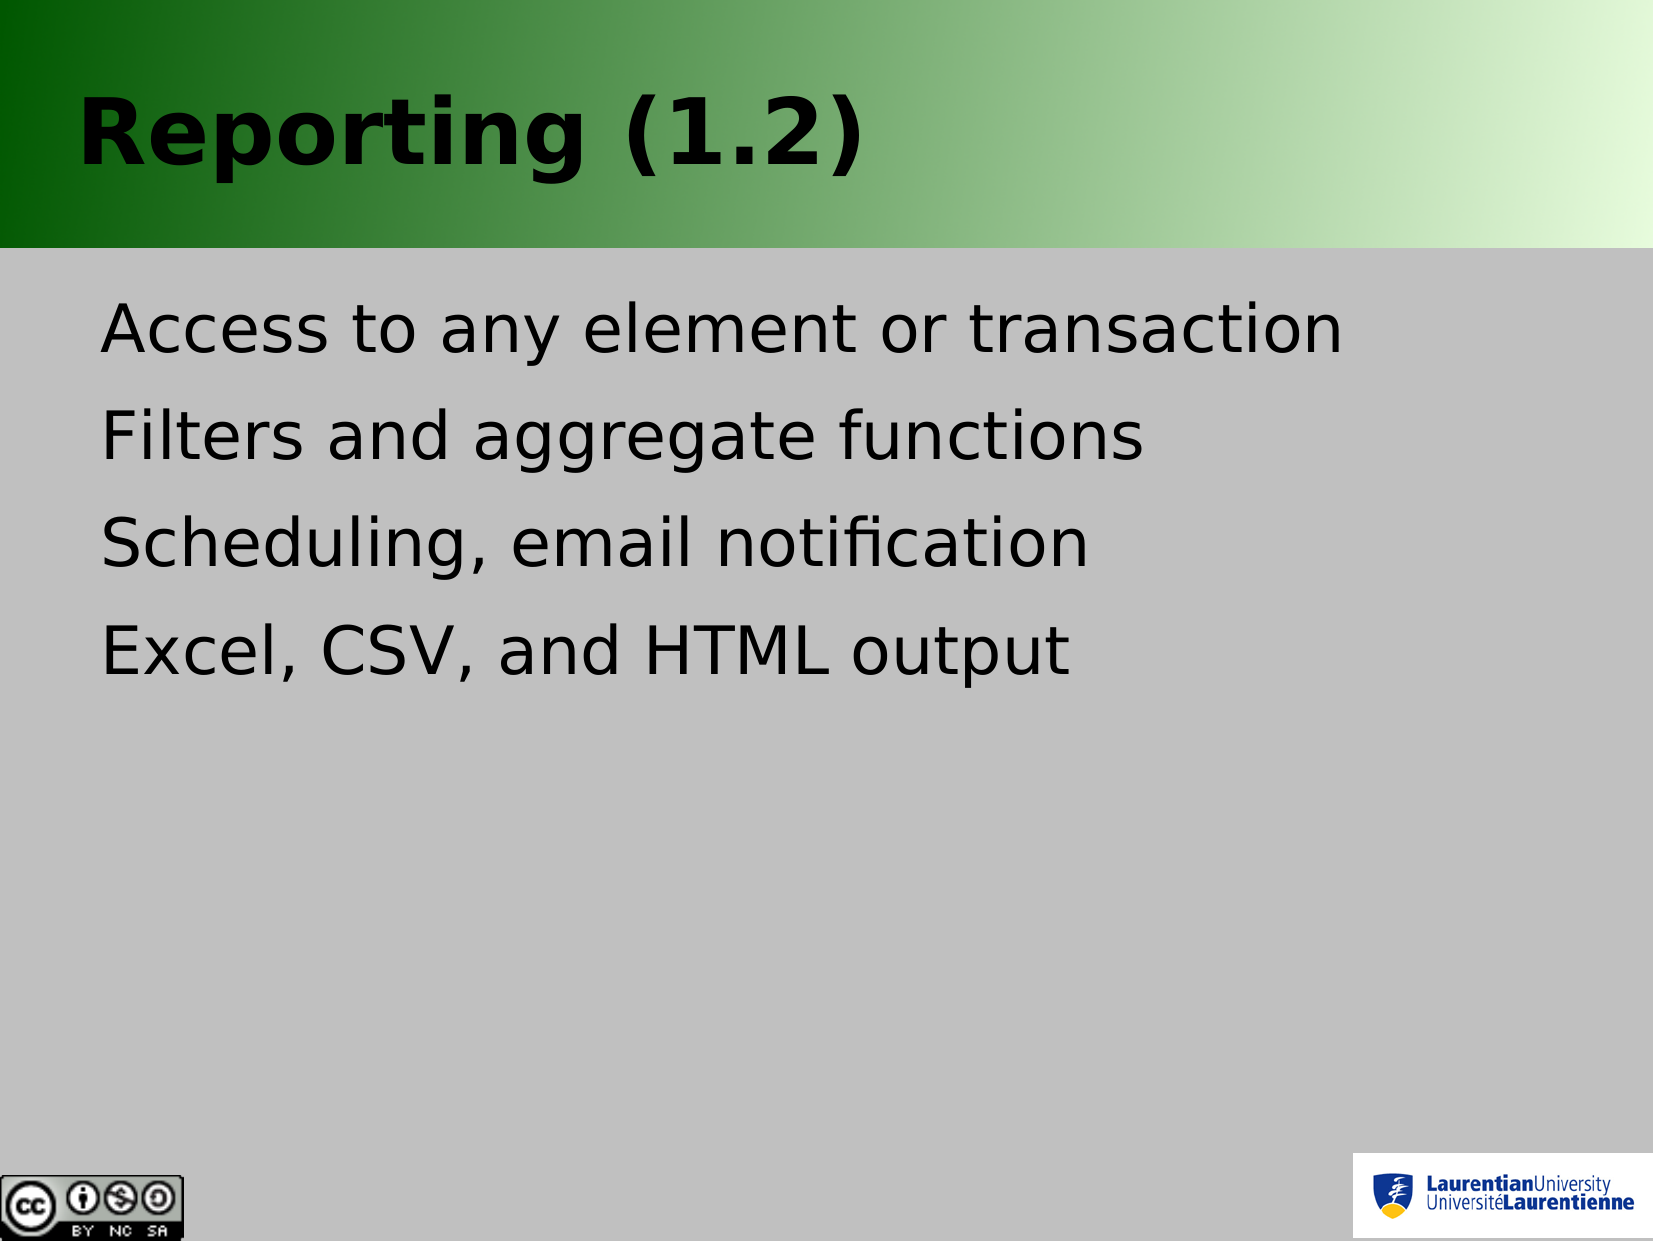

# Reporting (1.2)
Access to any element or transaction
Filters and aggregate functions
Scheduling, email notification
Excel, CSV, and HTML output